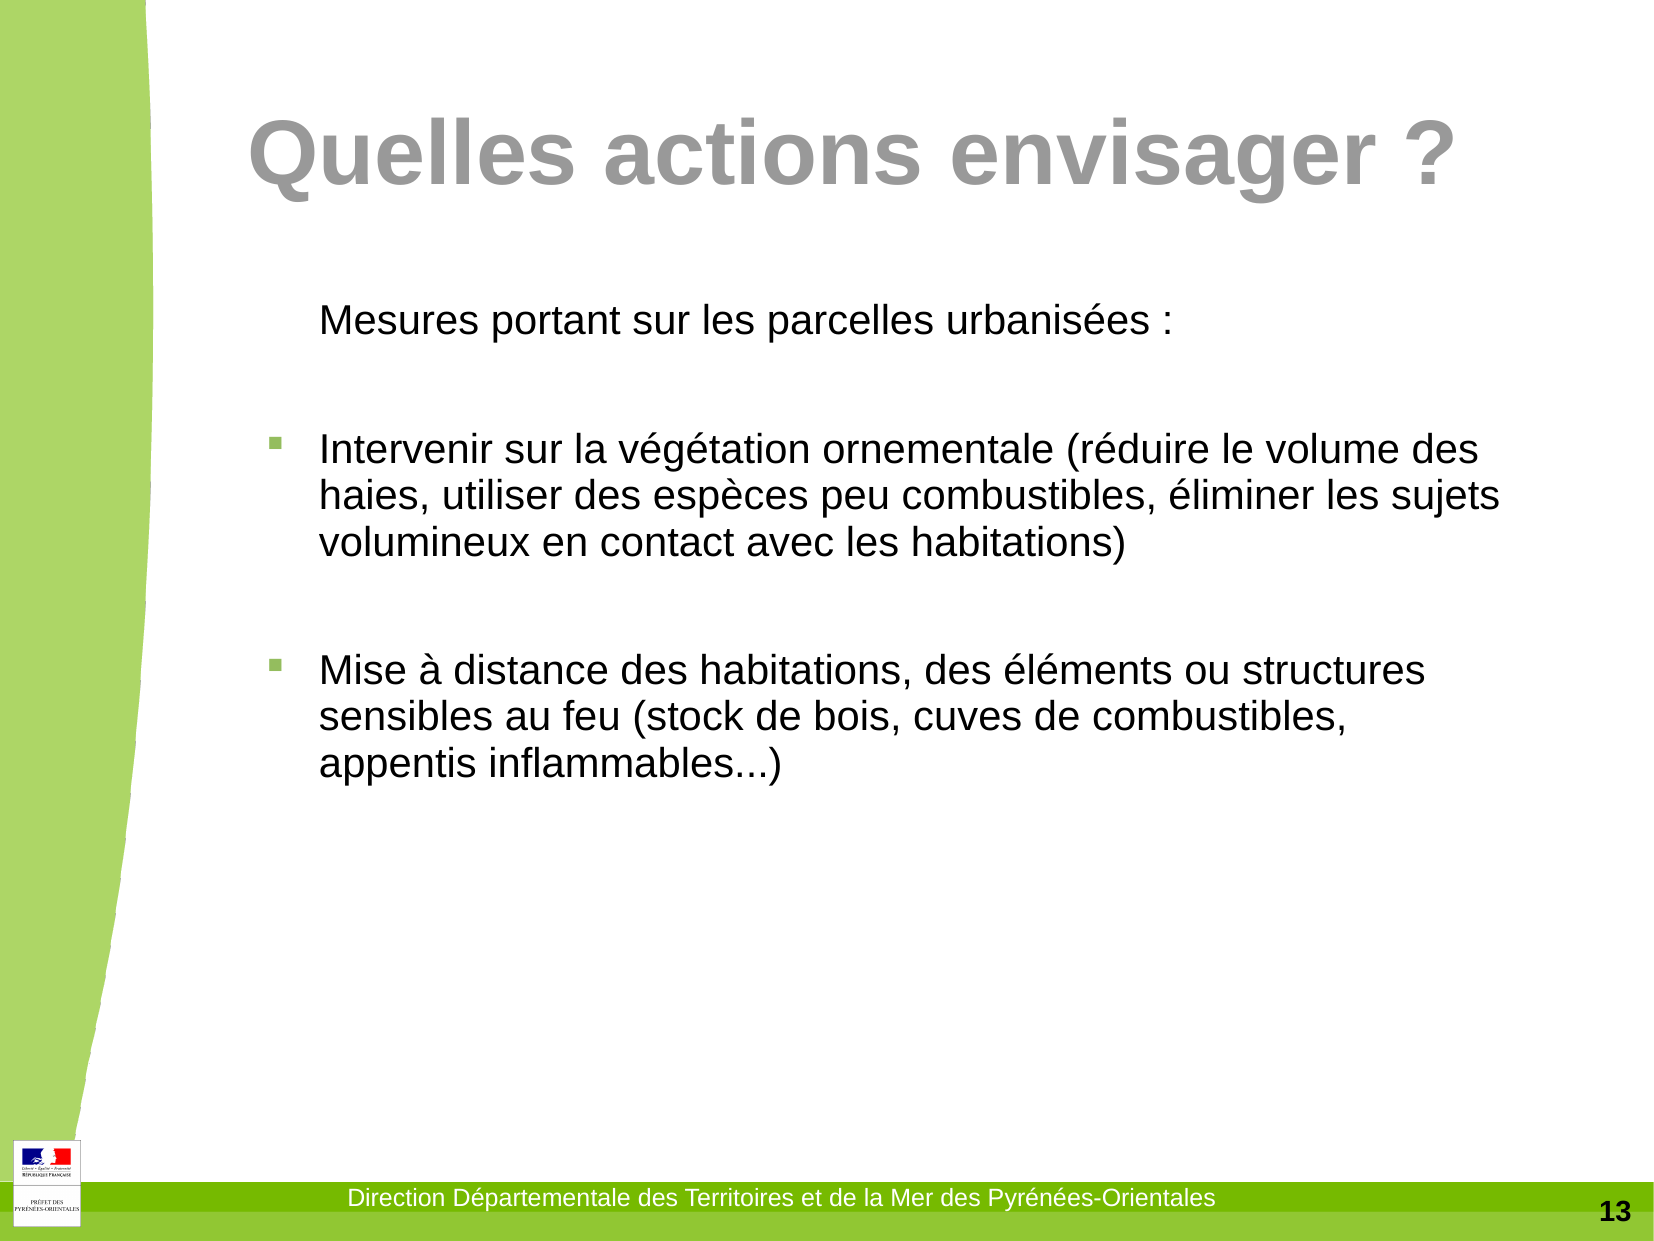

# Quelles actions envisager ?
Mesures portant sur les parcelles urbanisées :
Intervenir sur la végétation ornementale (réduire le volume des haies, utiliser des espèces peu combustibles, éliminer les sujets volumineux en contact avec les habitations)
Mise à distance des habitations, des éléments ou structures sensibles au feu (stock de bois, cuves de combustibles, appentis inflammables...)
Direction Départementale des Territoires et de la Mer des Pyrénées-Orientales
13